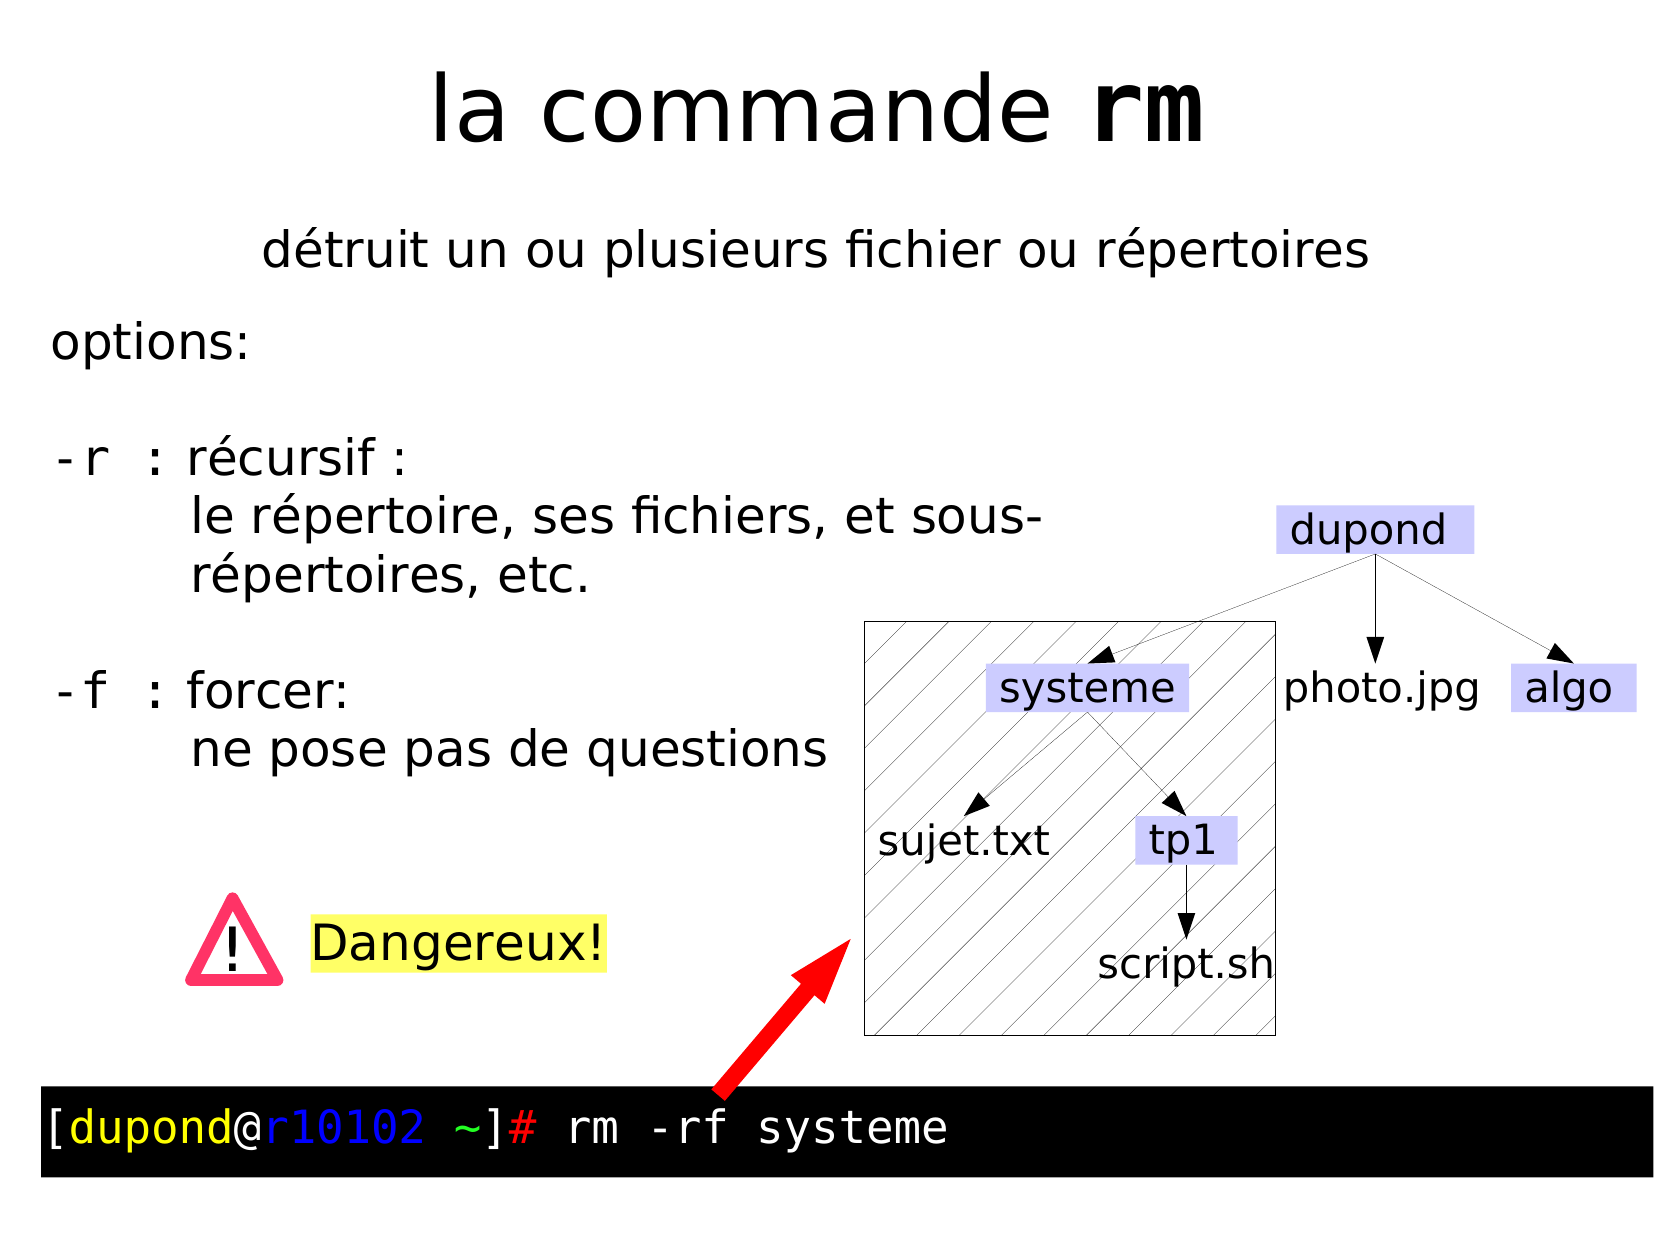

# la commande rm
détruit un ou plusieurs fichier ou répertoires
options:
-r : récursif :
le répertoire, ses fichiers, et sous-répertoires, etc.
-f : forcer:
ne pose pas de questions
 dupond
 systeme
 photo.jpg
 algo
 tp1
sujet.txt
!
Dangereux!
script.sh
[dupond@r10102 ~]# rm -rf systeme